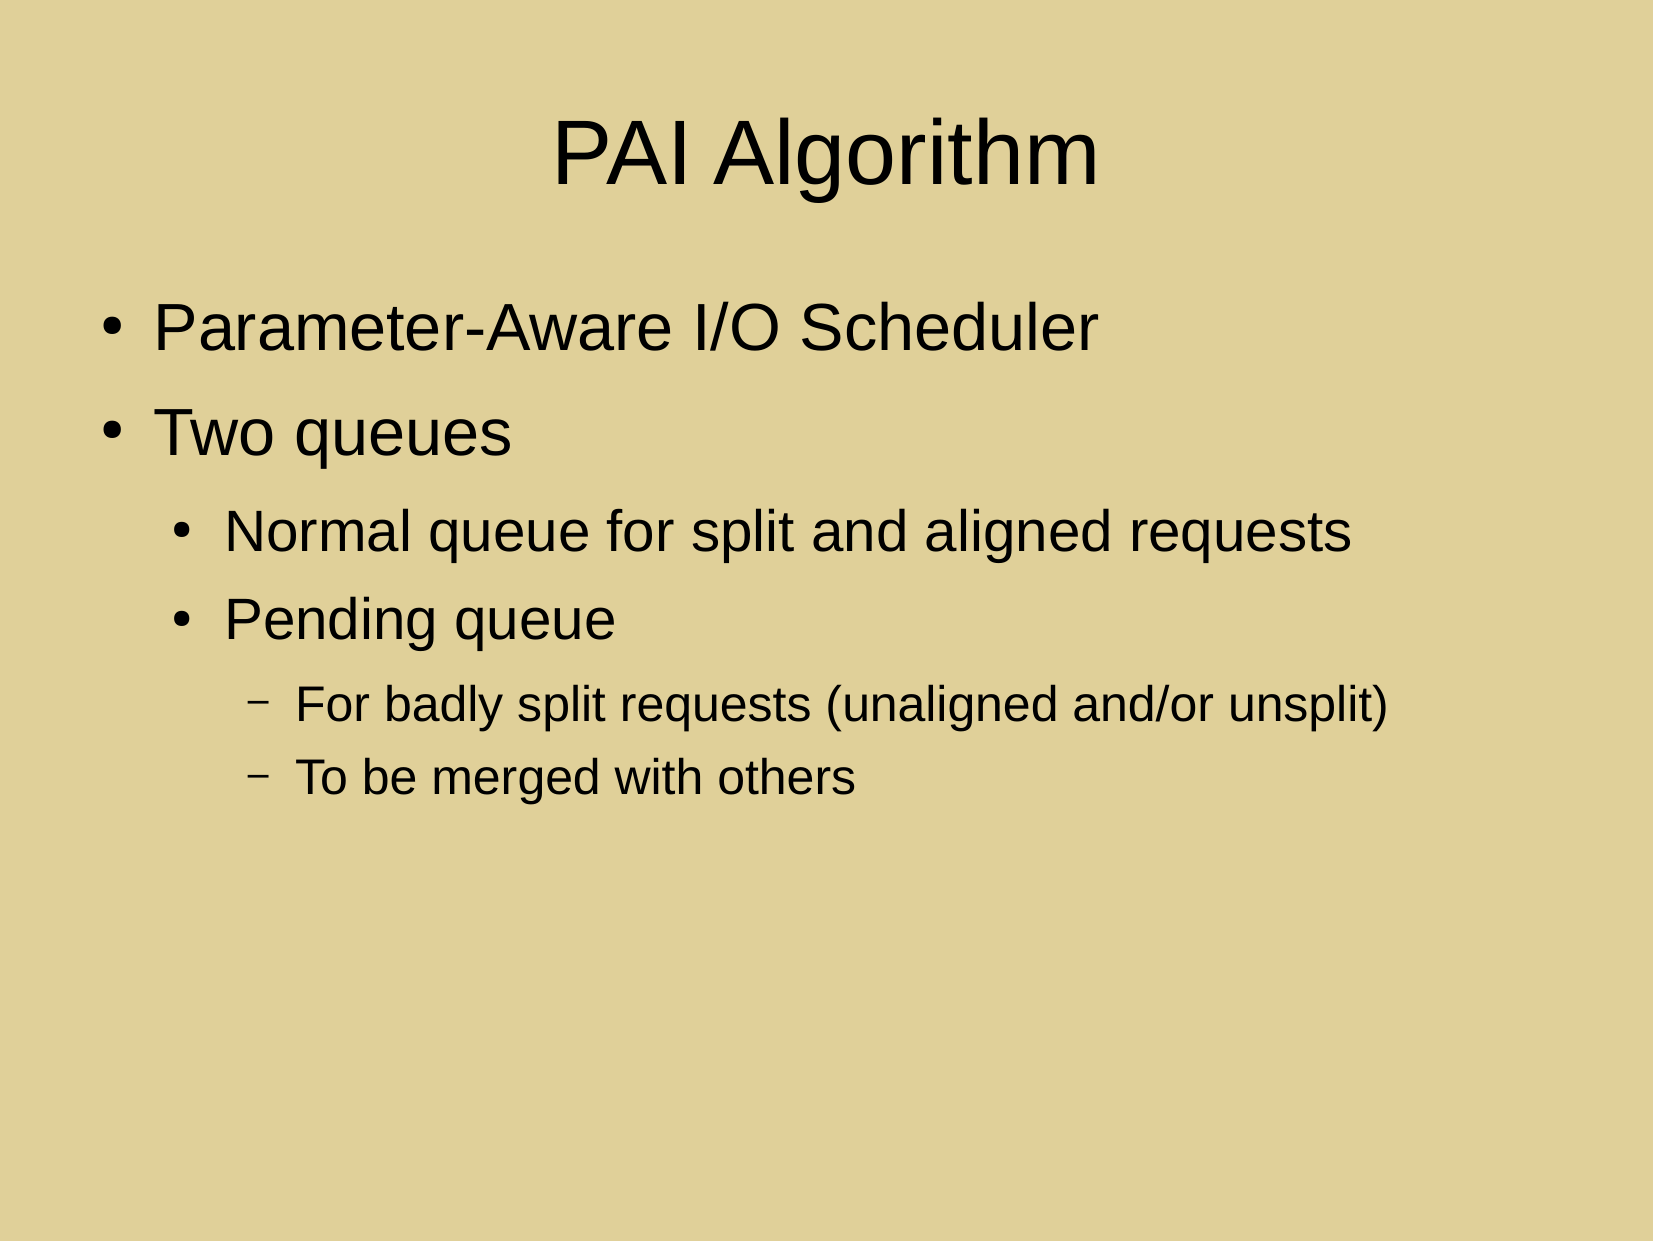

# PAI Algorithm
Parameter-Aware I/O Scheduler
Two queues
Normal queue for split and aligned requests
Pending queue
For badly split requests (unaligned and/or unsplit)
To be merged with others